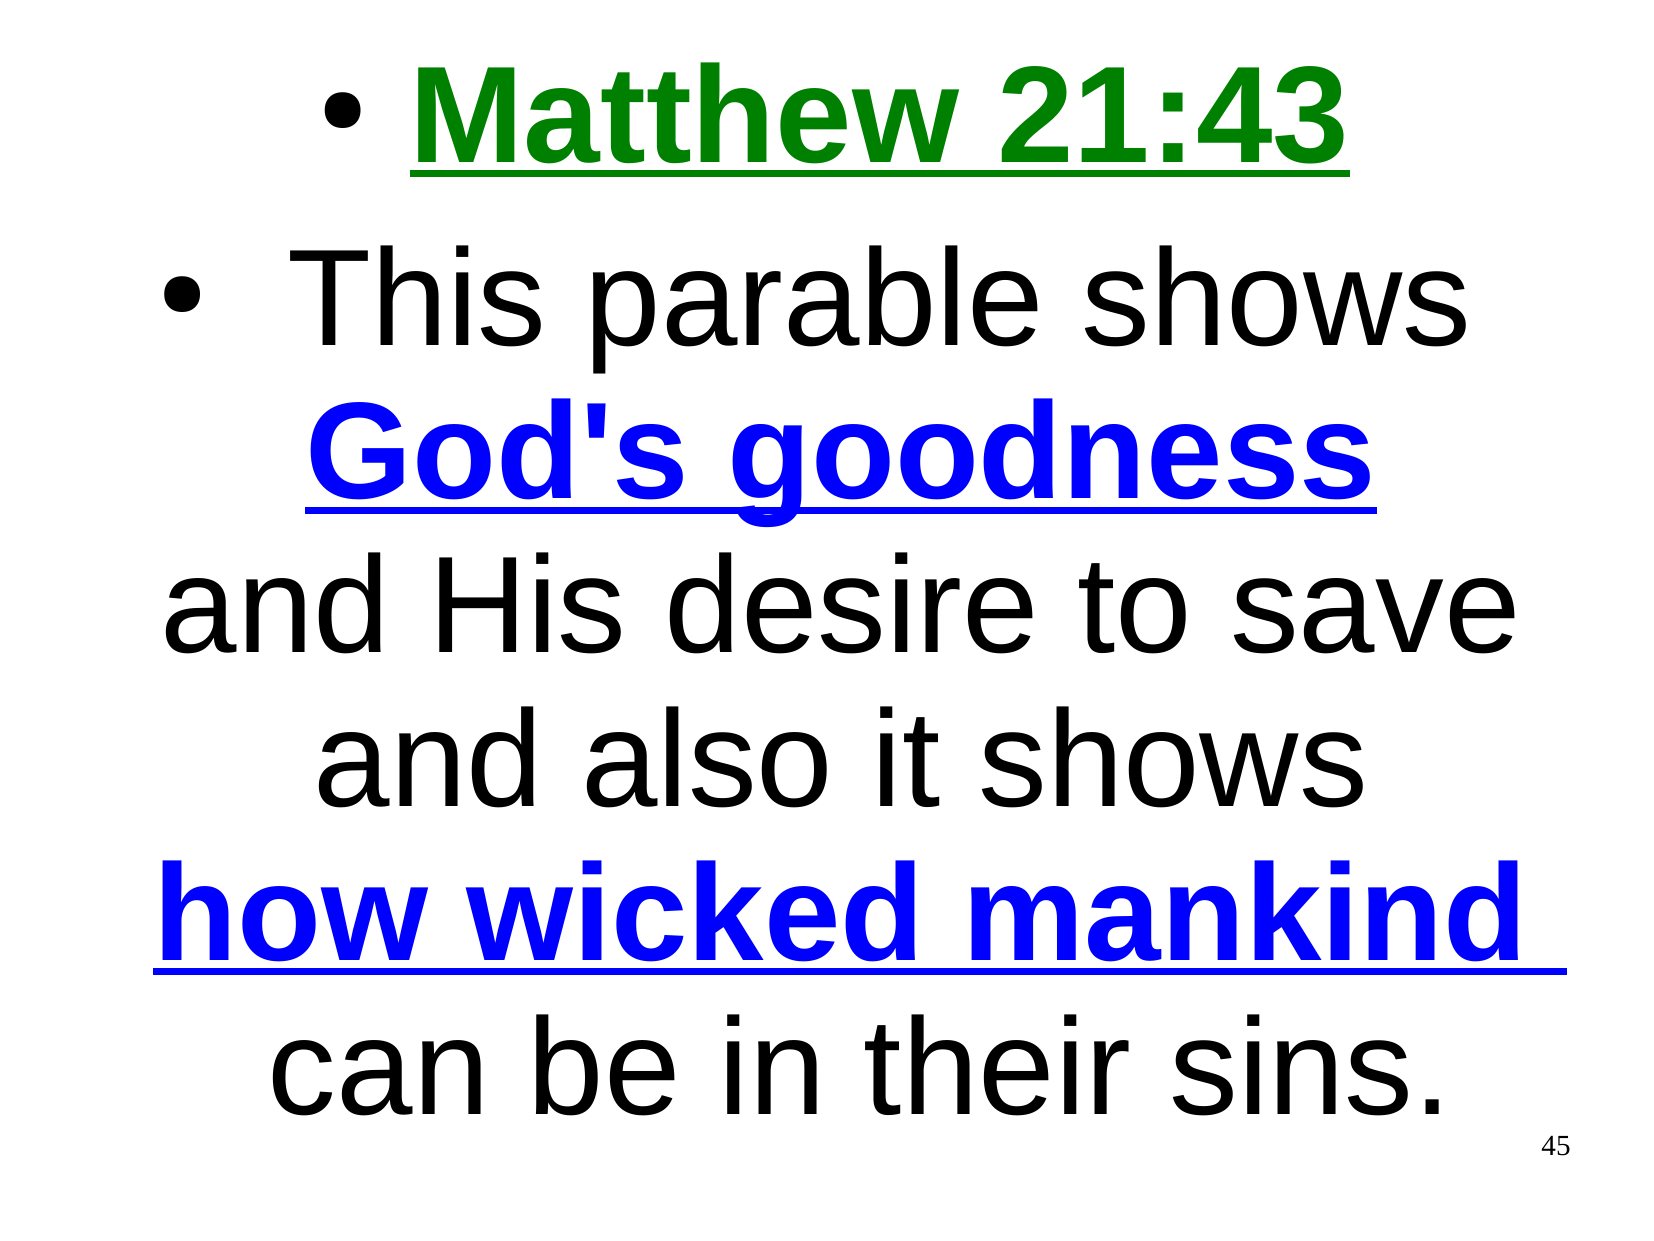

# Matthew 21:43
 This parable shows
God's goodness
and His desire to save
and also it shows
how wicked mankind
can be in their sins.
45